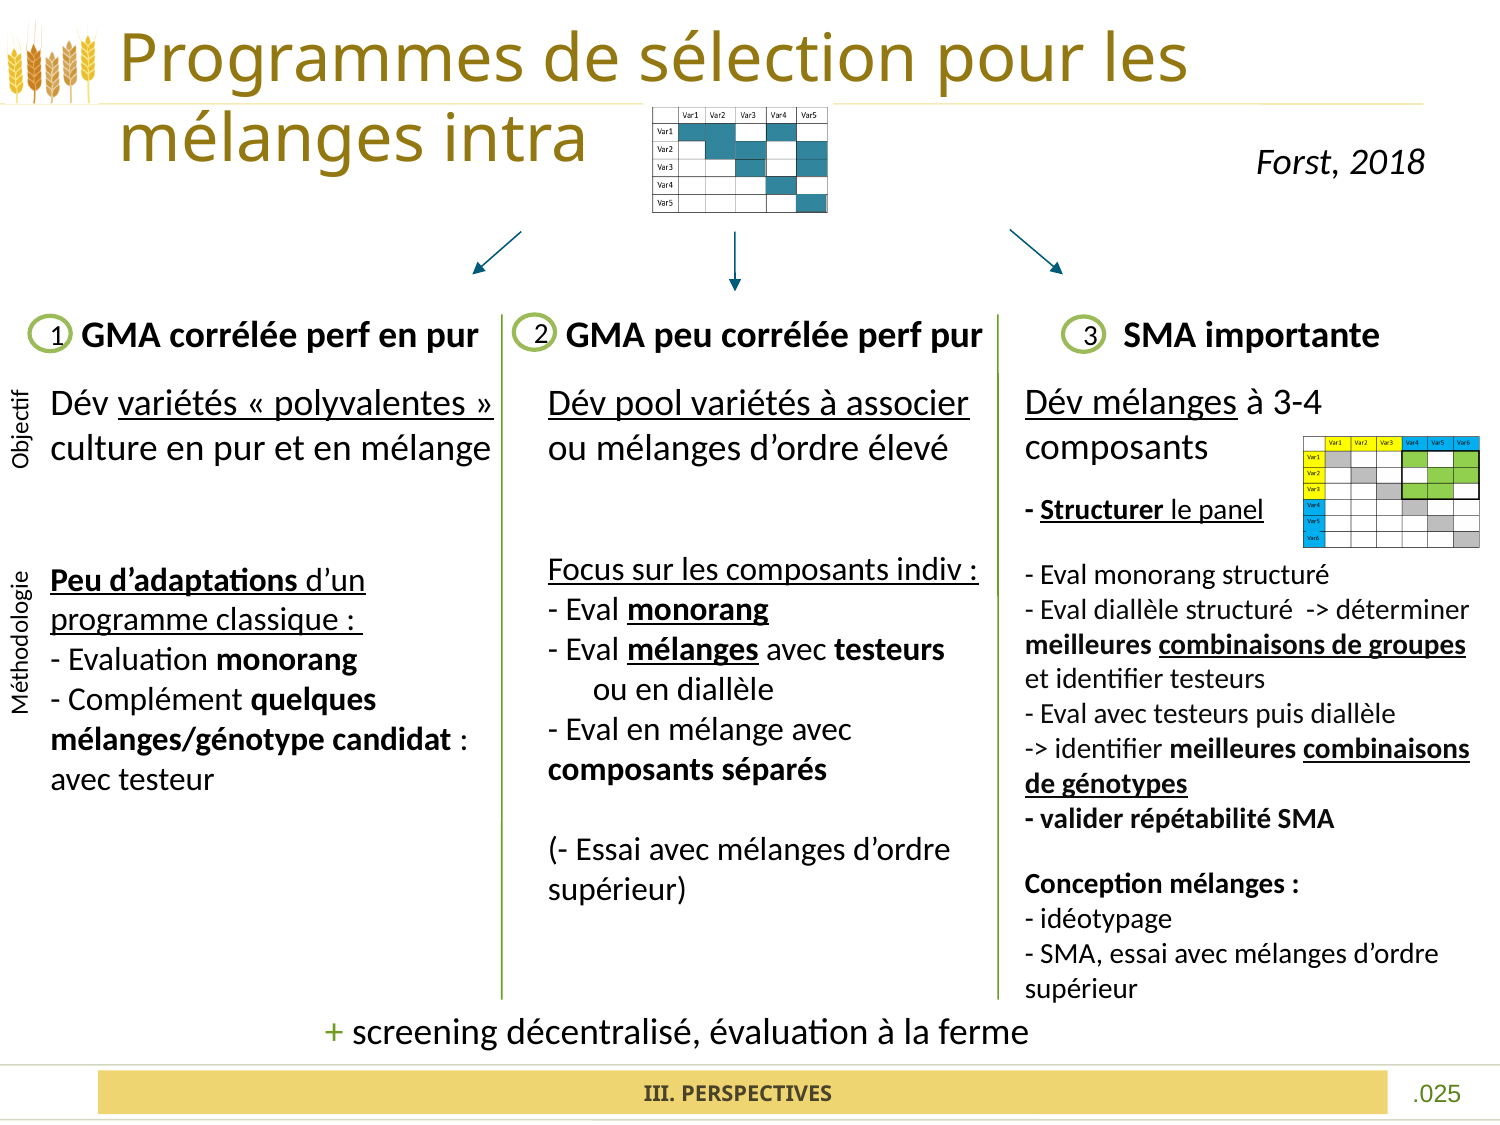

# Programmes de sélection pour les mélanges intra
Forst, 2018
GMA corrélée perf en pur
Dév variétés « polyvalentes » culture en pur et en mélange
Peu d’adaptations d’un programme classique :
- Evaluation monorang
- Complément quelques mélanges/génotype candidat : avec testeur
 GMA peu corrélée perf pur
Dév pool variétés à associer ou mélanges d’ordre élevé
Focus sur les composants indiv :
- Eval monorang
- Eval mélanges avec testeurs
 ou en diallèle
- Eval en mélange avec composants séparés
(- Essai avec mélanges d’ordre supérieur)
SMA importante
Dév mélanges à 3-4 composants
- Structurer le panel
- Eval monorang structuré
- Eval diallèle structuré -> déterminer meilleures combinaisons de groupes et identifier testeurs
- Eval avec testeurs puis diallèle
-> identifier meilleures combinaisons de génotypes
- valider répétabilité SMA
Conception mélanges :
- idéotypage
- SMA, essai avec mélanges d’ordre supérieur
2
1
3
Objectif
Var6
Méthodologie
+ screening décentralisé, évaluation à la ferme
III. PERSPECTIVES